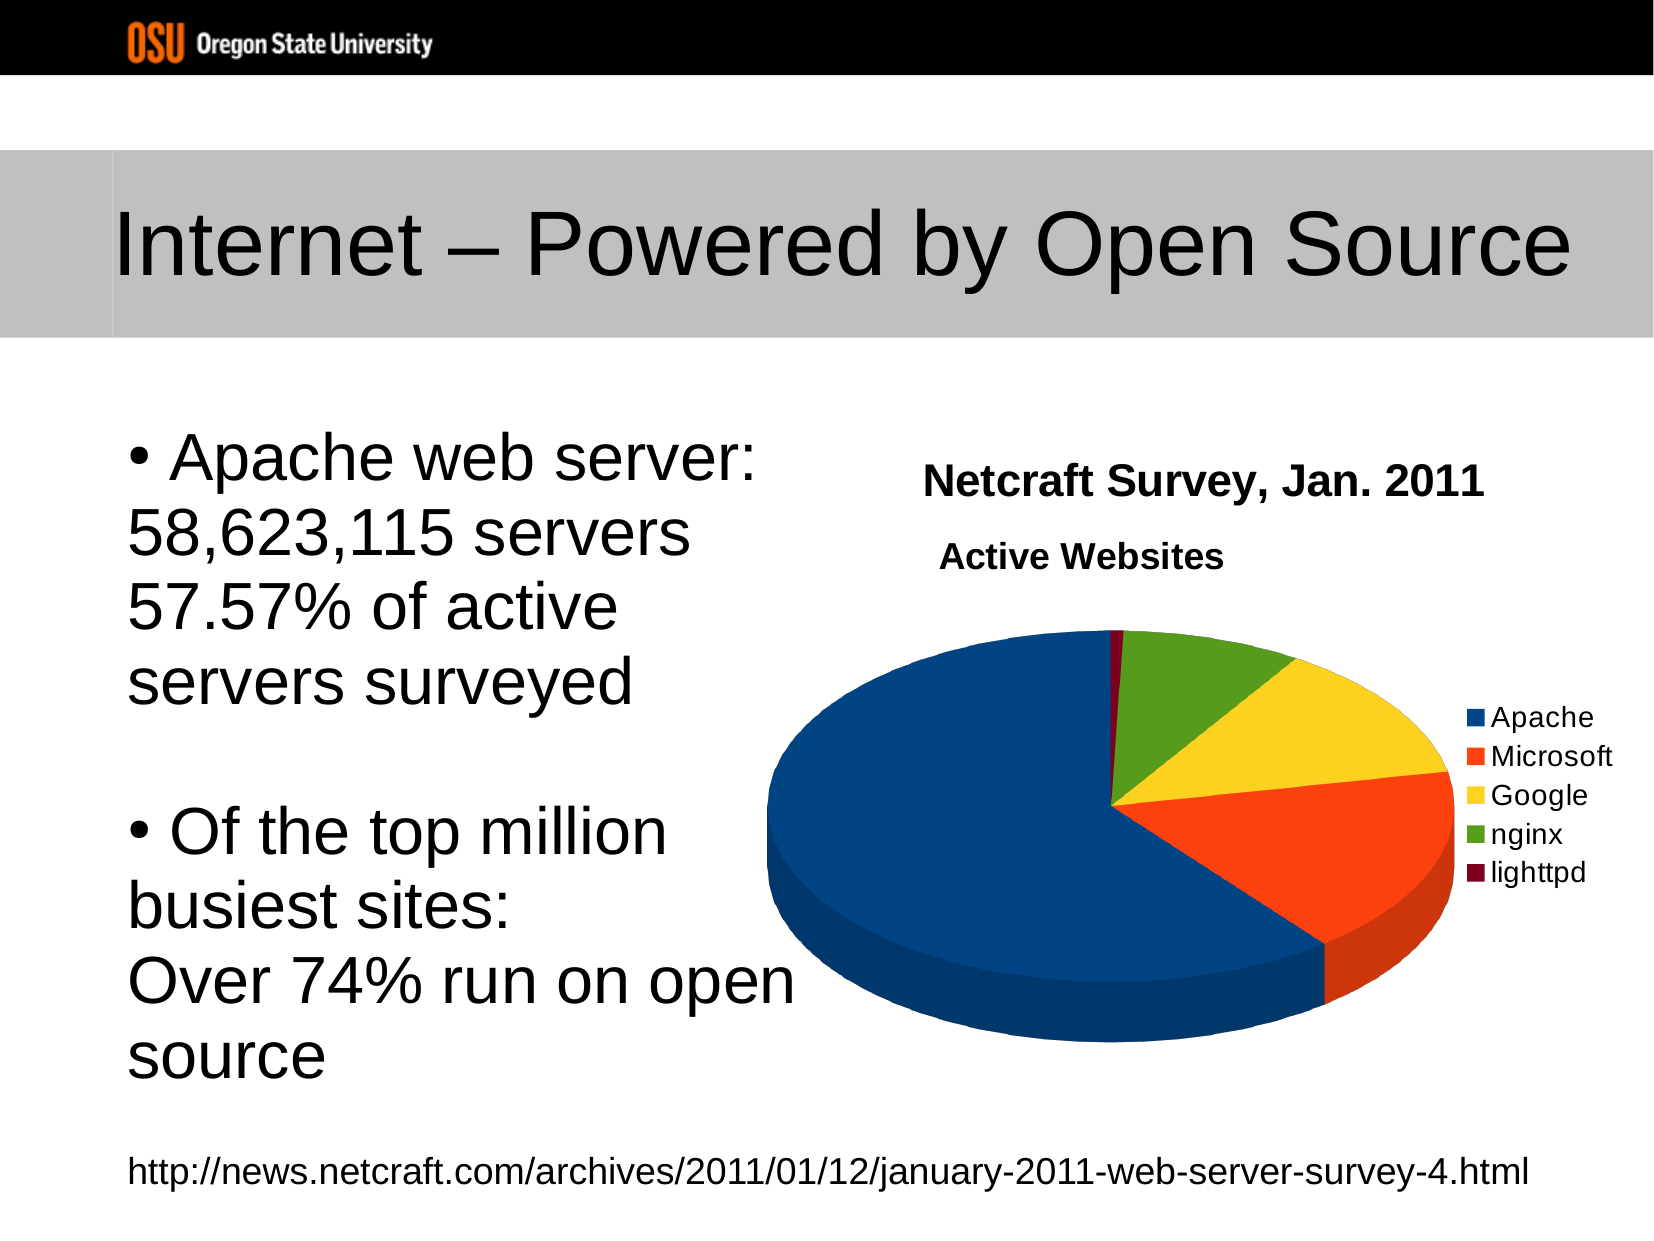

# Internet – Powered by Open Source
[unsupported chart]
 Apache web server: 58,623,115 servers	57.57% of active servers surveyed
 Of the top million busiest sites:
Over 74% run on open source
http://news.netcraft.com/archives/2011/01/12/january-2011-web-server-survey-4.html